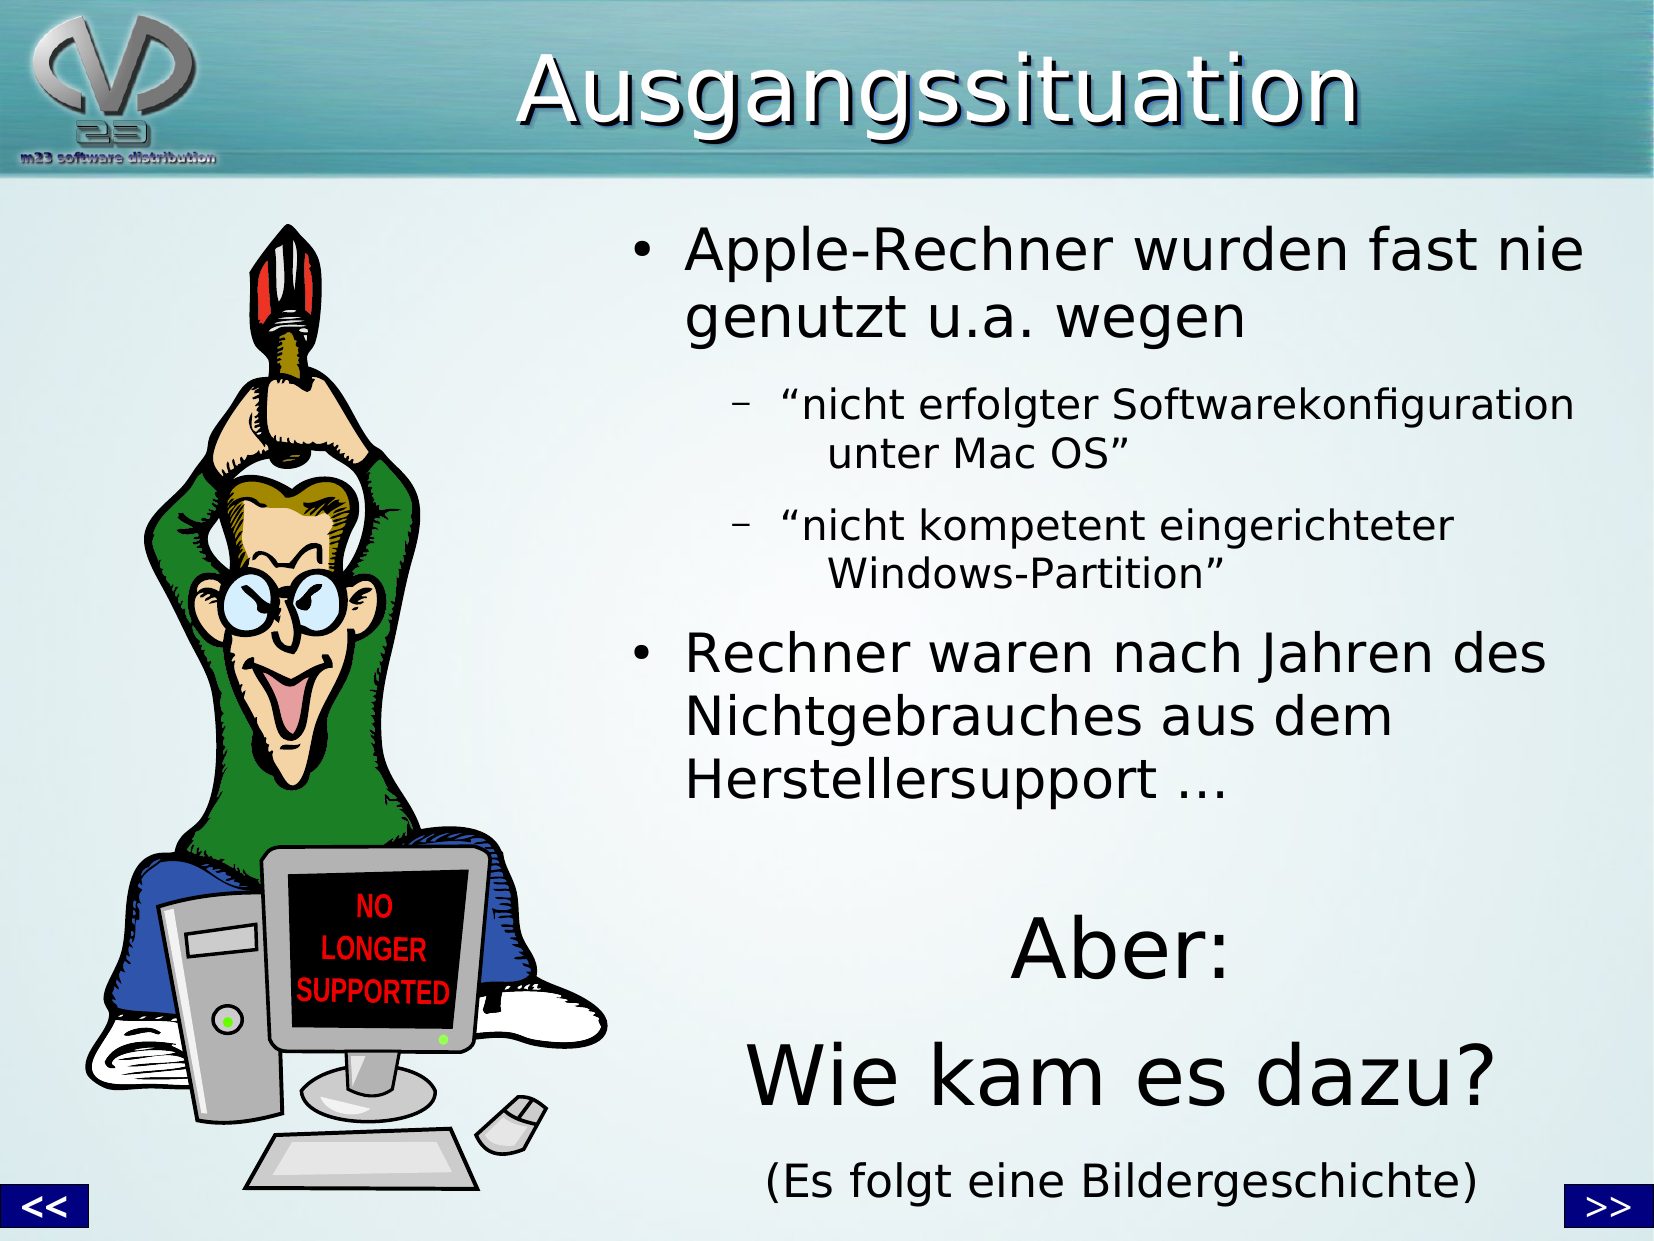

# Ausgangssituation
Apple-Rechner wurden fast nie genutzt u.a. wegen
“nicht erfolgter Softwarekonfiguration unter Mac OS”
“nicht kompetent eingerichteter Windows-Partition”
Rechner waren nach Jahren des Nichtgebrauches aus dem Herstellersupport …
Aber:
Wie kam es dazu?
(Es folgt eine Bildergeschichte)